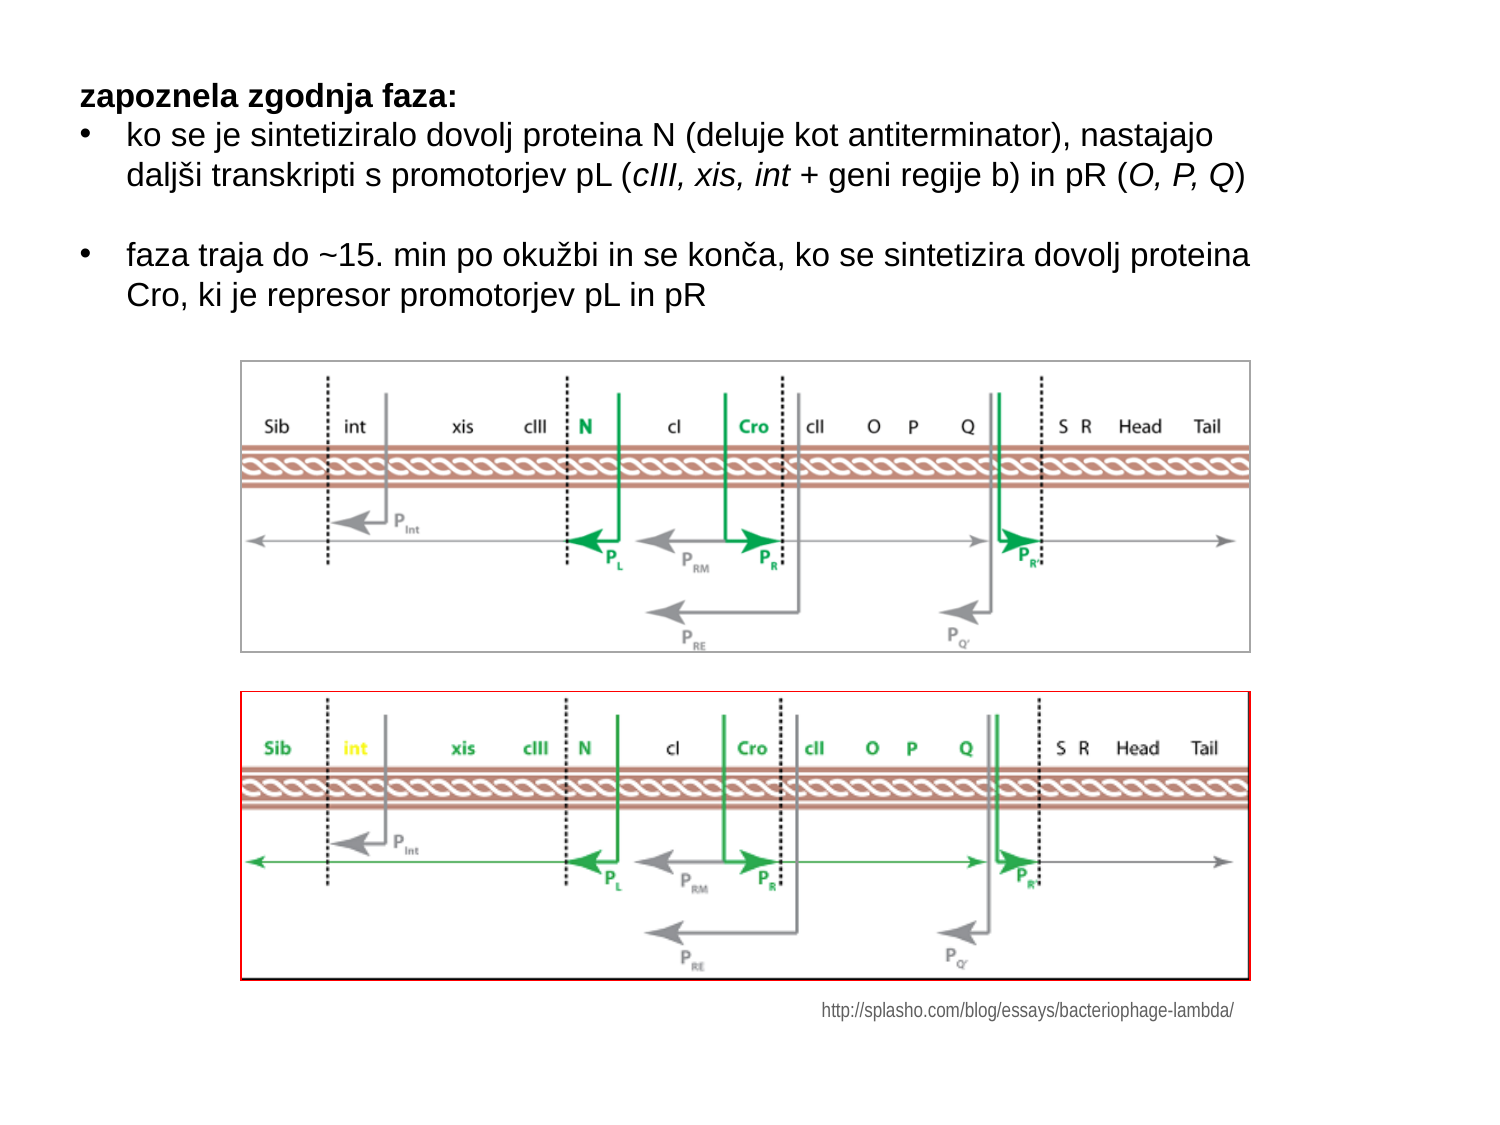

zapoznela zgodnja faza:
ko se je sintetiziralo dovolj proteina N (deluje kot antiterminator), nastajajo daljši transkripti s promotorjev pL (cIII, xis, int + geni regije b) in pR (O, P, Q)
faza traja do ~15. min po okužbi in se konča, ko se sintetizira dovolj proteina Cro, ki je represor promotorjev pL in pR
http://splasho.com/blog/essays/bacteriophage-lambda/